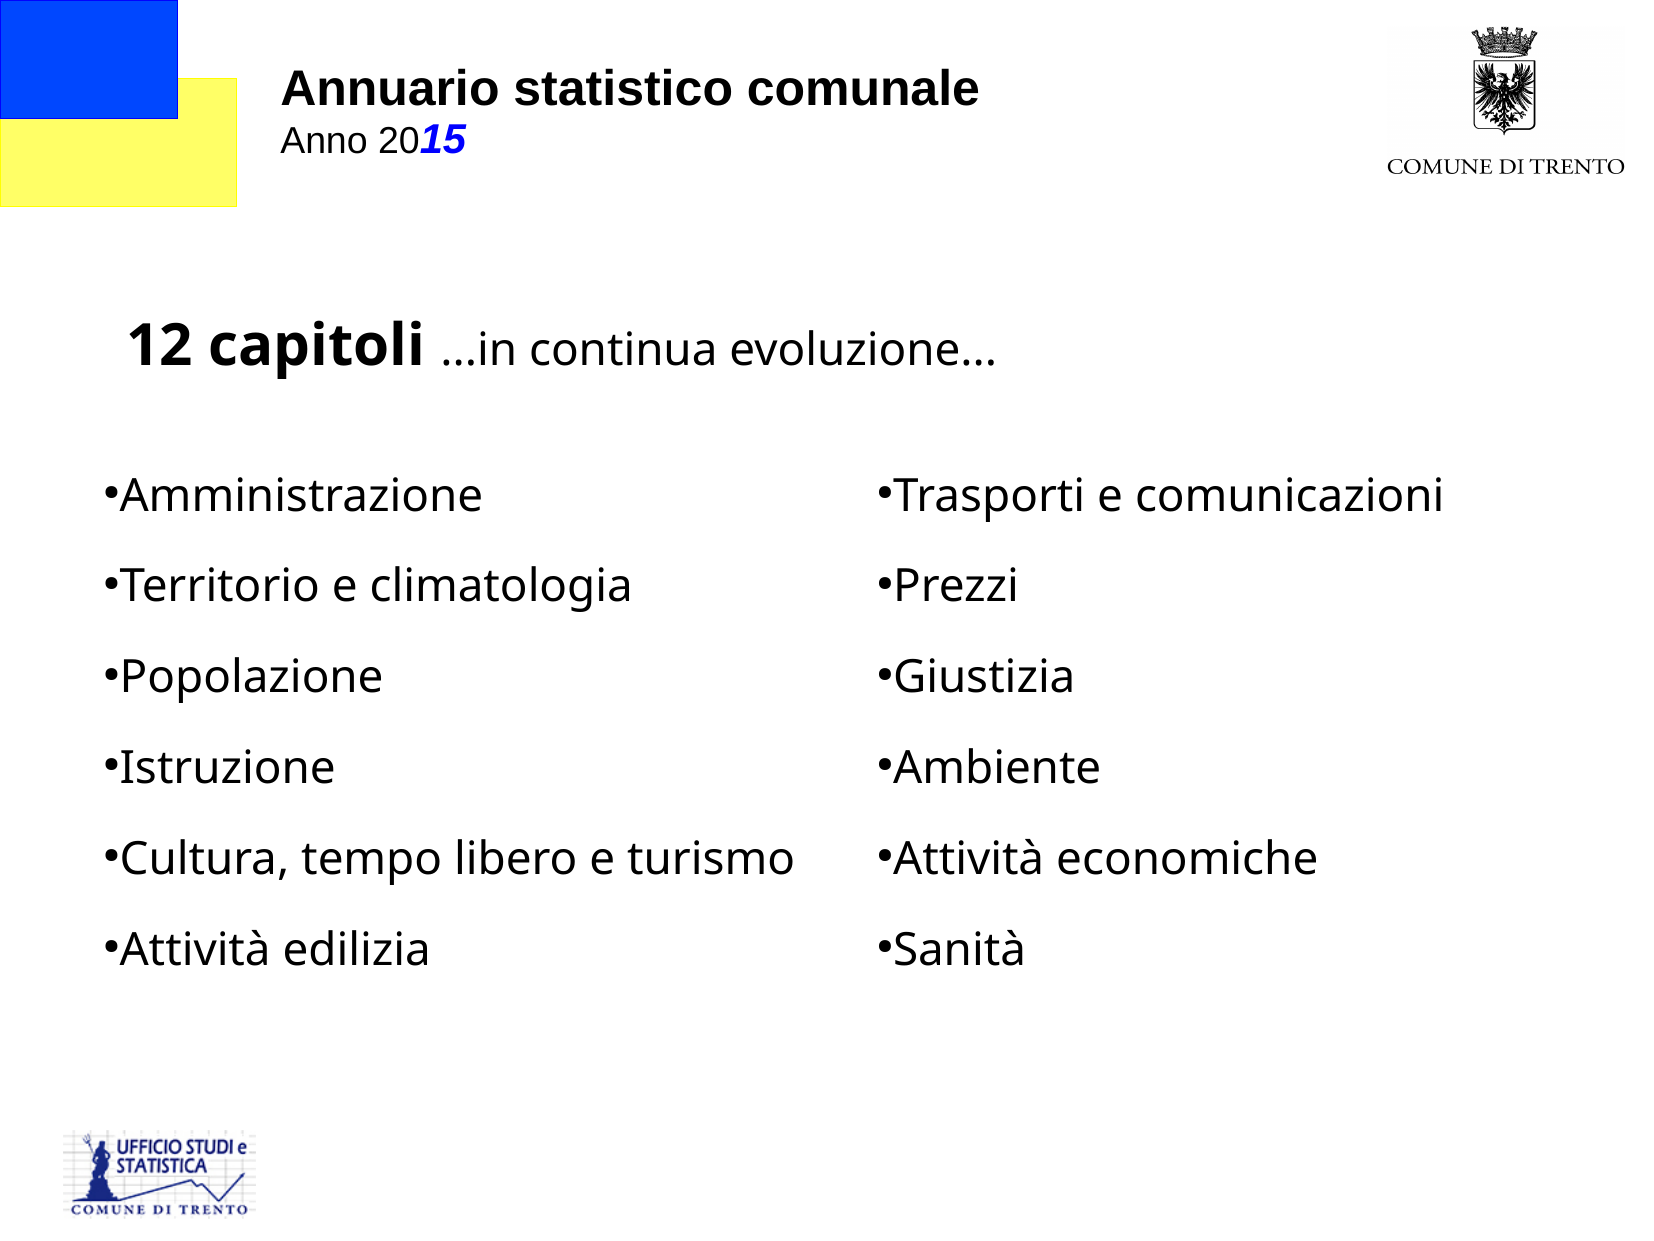

Annuario statistico comunale
Anno 2015
12 capitoli ...in continua evoluzione...
Amministrazione
Territorio e climatologia
Popolazione
Istruzione
Cultura, tempo libero e turismo
Attività edilizia
Trasporti e comunicazioni
Prezzi
Giustizia
Ambiente
Attività economiche
Sanità